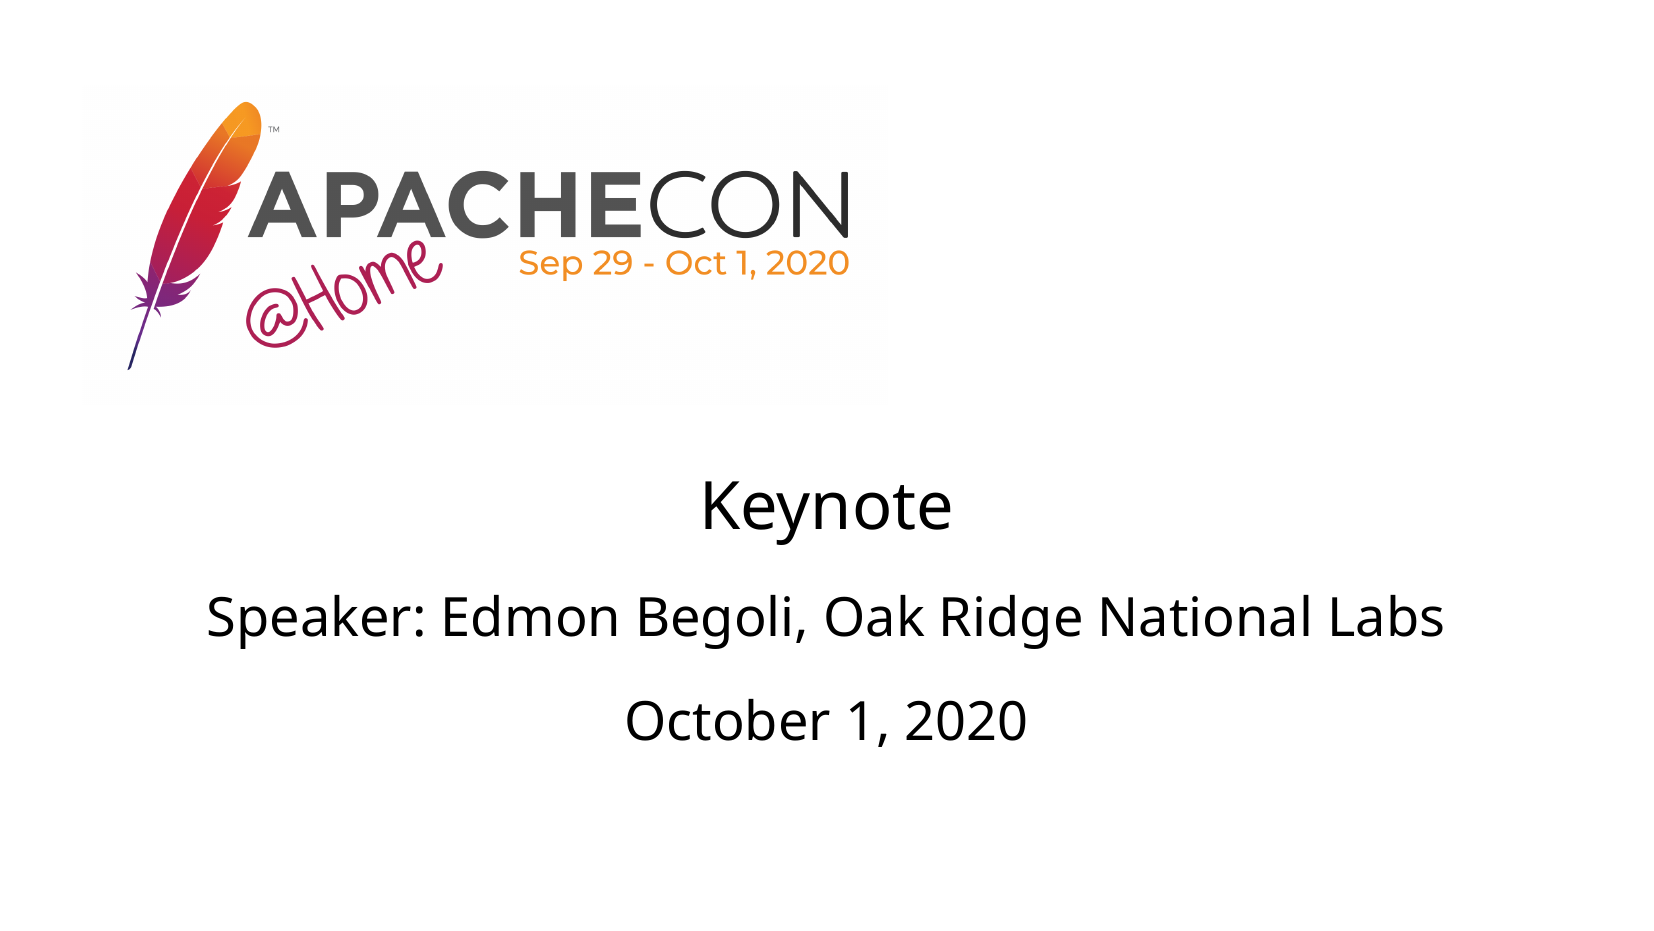

# Keynote
Speaker: Edmon Begoli, Oak Ridge National Labs
October 1, 2020